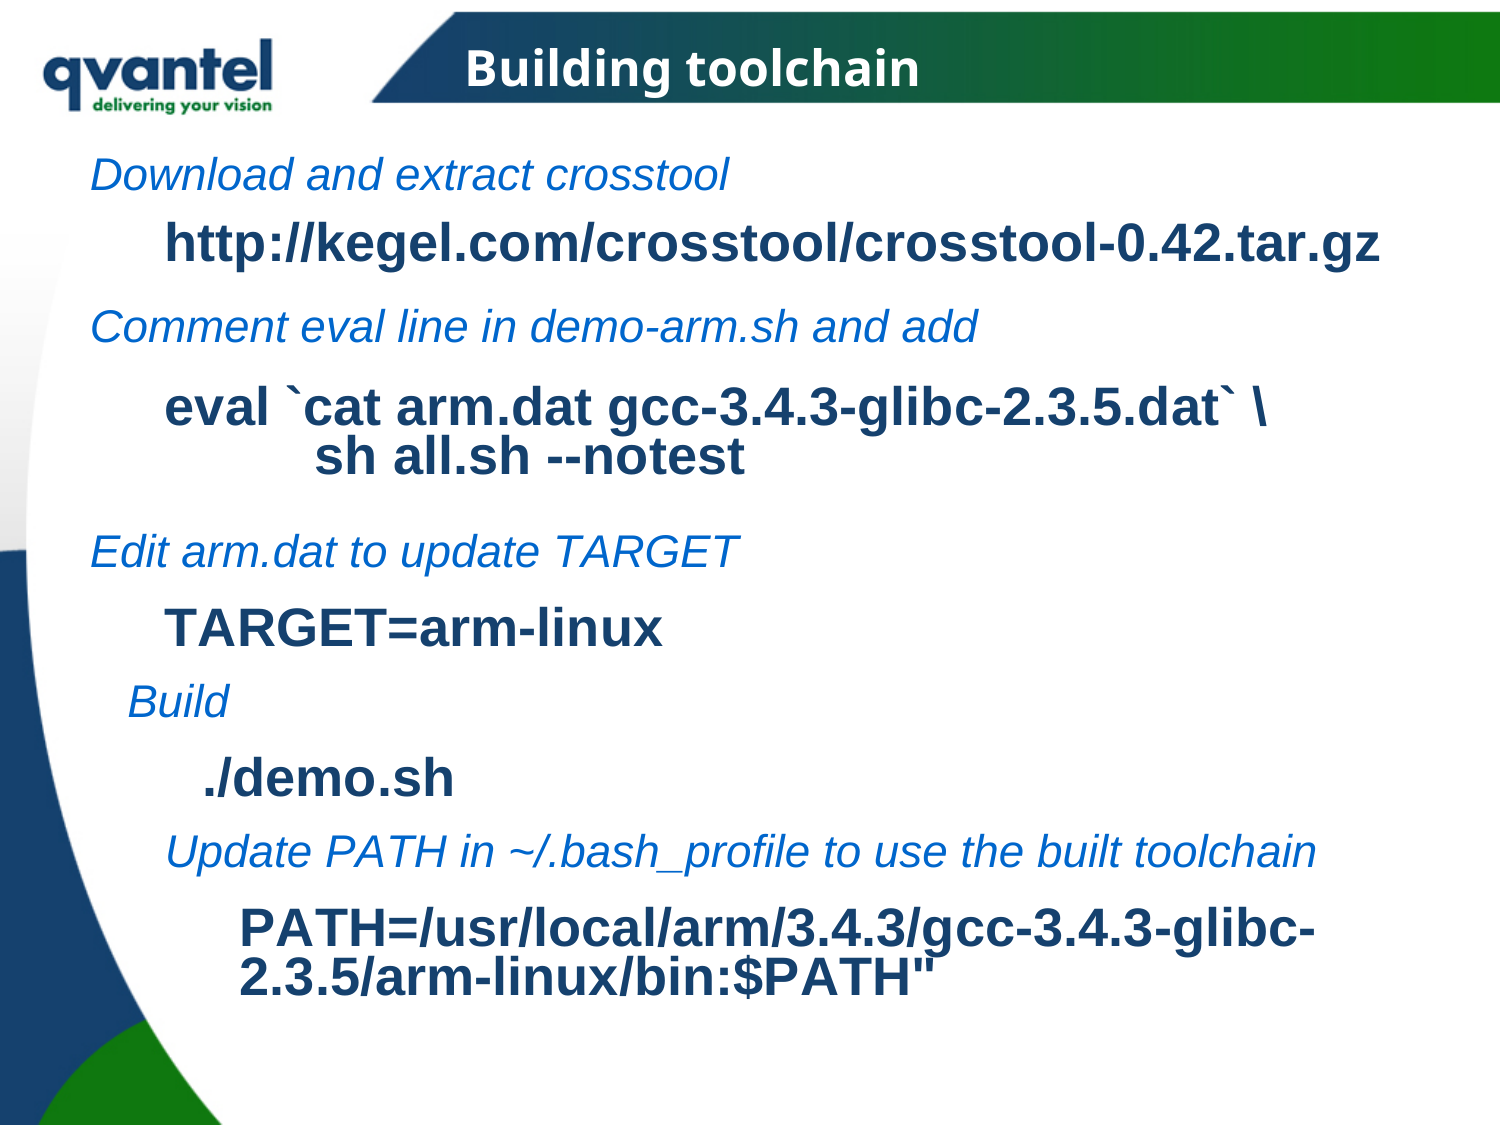

# Building toolchain
Download and extract crosstool
http://kegel.com/crosstool/crosstool-0.42.tar.gz
Comment eval line in demo-arm.sh and add
eval `cat arm.dat gcc-3.4.3-glibc-2.3.5.dat` \
		sh all.sh --notest
Edit arm.dat to update TARGET
TARGET=arm-linux
Build
./demo.sh
Update PATH in ~/.bash_profile to use the built toolchain
PATH=/usr/local/arm/3.4.3/gcc-3.4.3-glibc-2.3.5/arm-linux/bin:$PATH"
© 2007 Qvantel Oy - http://www.qvantel.com